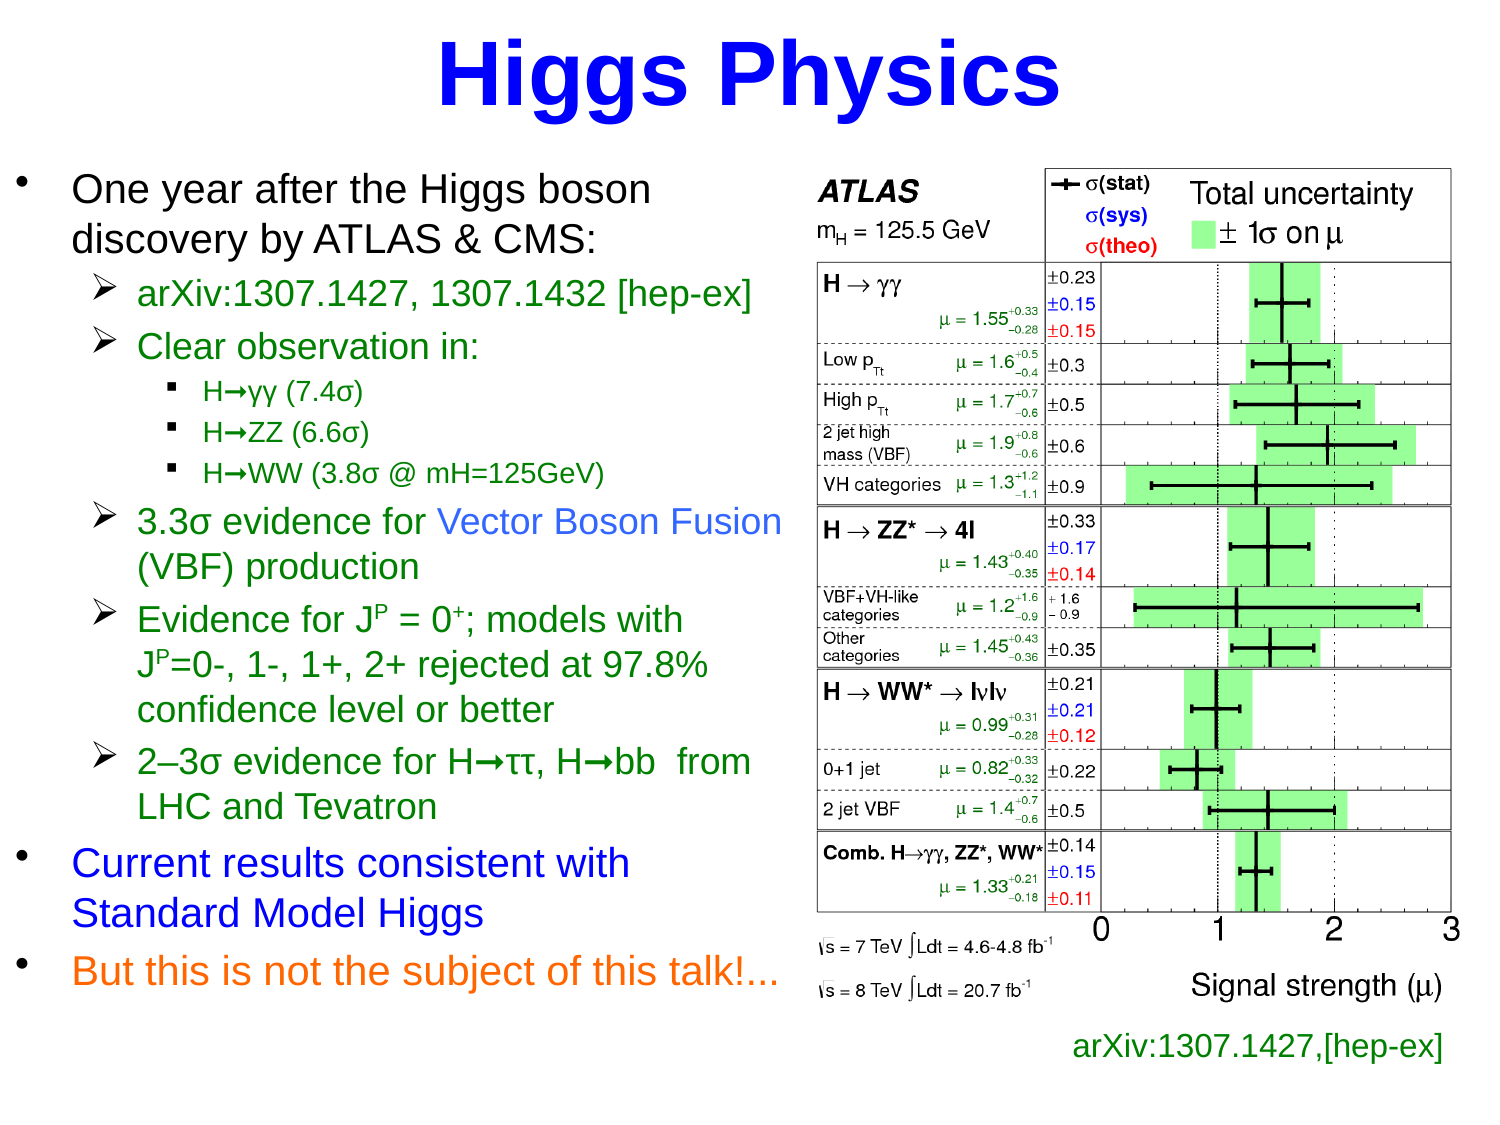

# Higgs Physics
One year after the Higgs boson discovery by ATLAS & CMS:
arXiv:1307.1427, 1307.1432 [hep-ex]
Clear observation in:
H➞γγ (7.4σ)
H➞ZZ (6.6σ)
H➞WW (3.8σ @ mH=125GeV)
3.3σ evidence for Vector Boson Fusion (VBF) production
Evidence for JP = 0+; models with JP=0-, 1-, 1+, 2+ rejected at 97.8% confidence level or better
2–3σ evidence for H➞ττ, H➞bb from LHC and Tevatron
Current results consistent with Standard Model Higgs
But this is not the subject of this talk!...
arXiv:1307.1427,[hep-ex]